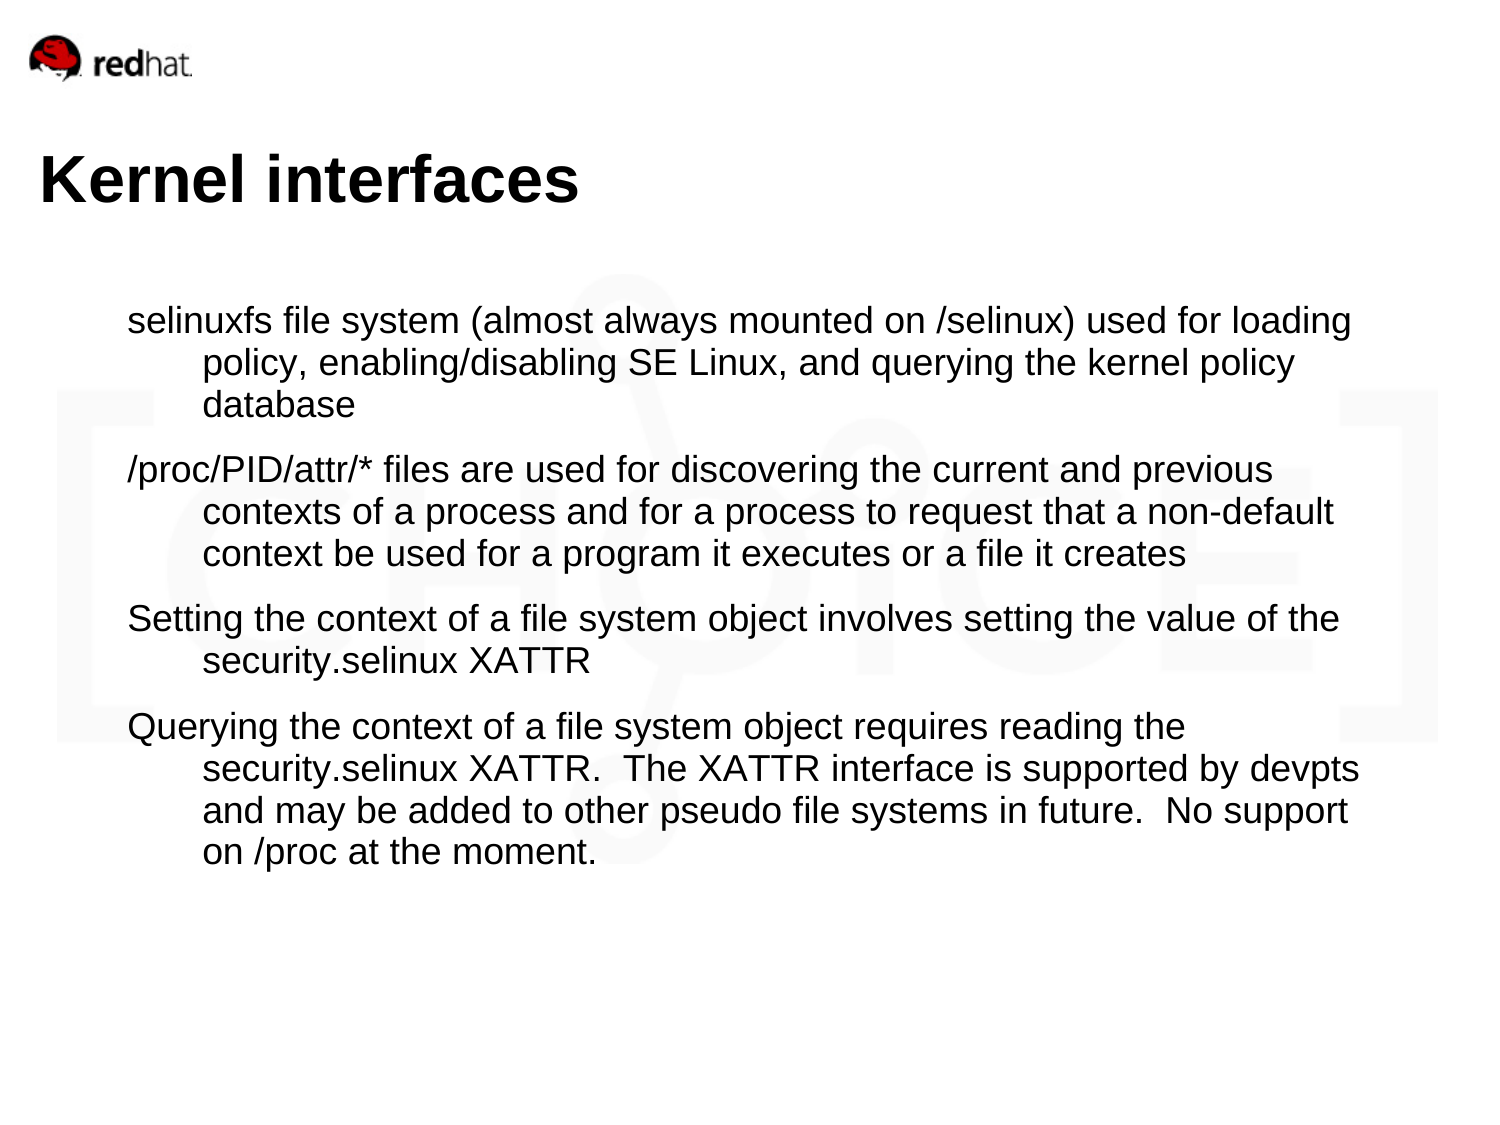

# Kernel interfaces
selinuxfs file system (almost always mounted on /selinux) used for loading policy, enabling/disabling SE Linux, and querying the kernel policy database
/proc/PID/attr/* files are used for discovering the current and previous contexts of a process and for a process to request that a non-default context be used for a program it executes or a file it creates
Setting the context of a file system object involves setting the value of the security.selinux XATTR
Querying the context of a file system object requires reading the security.selinux XATTR. The XATTR interface is supported by devpts and may be added to other pseudo file systems in future. No support on /proc at the moment.